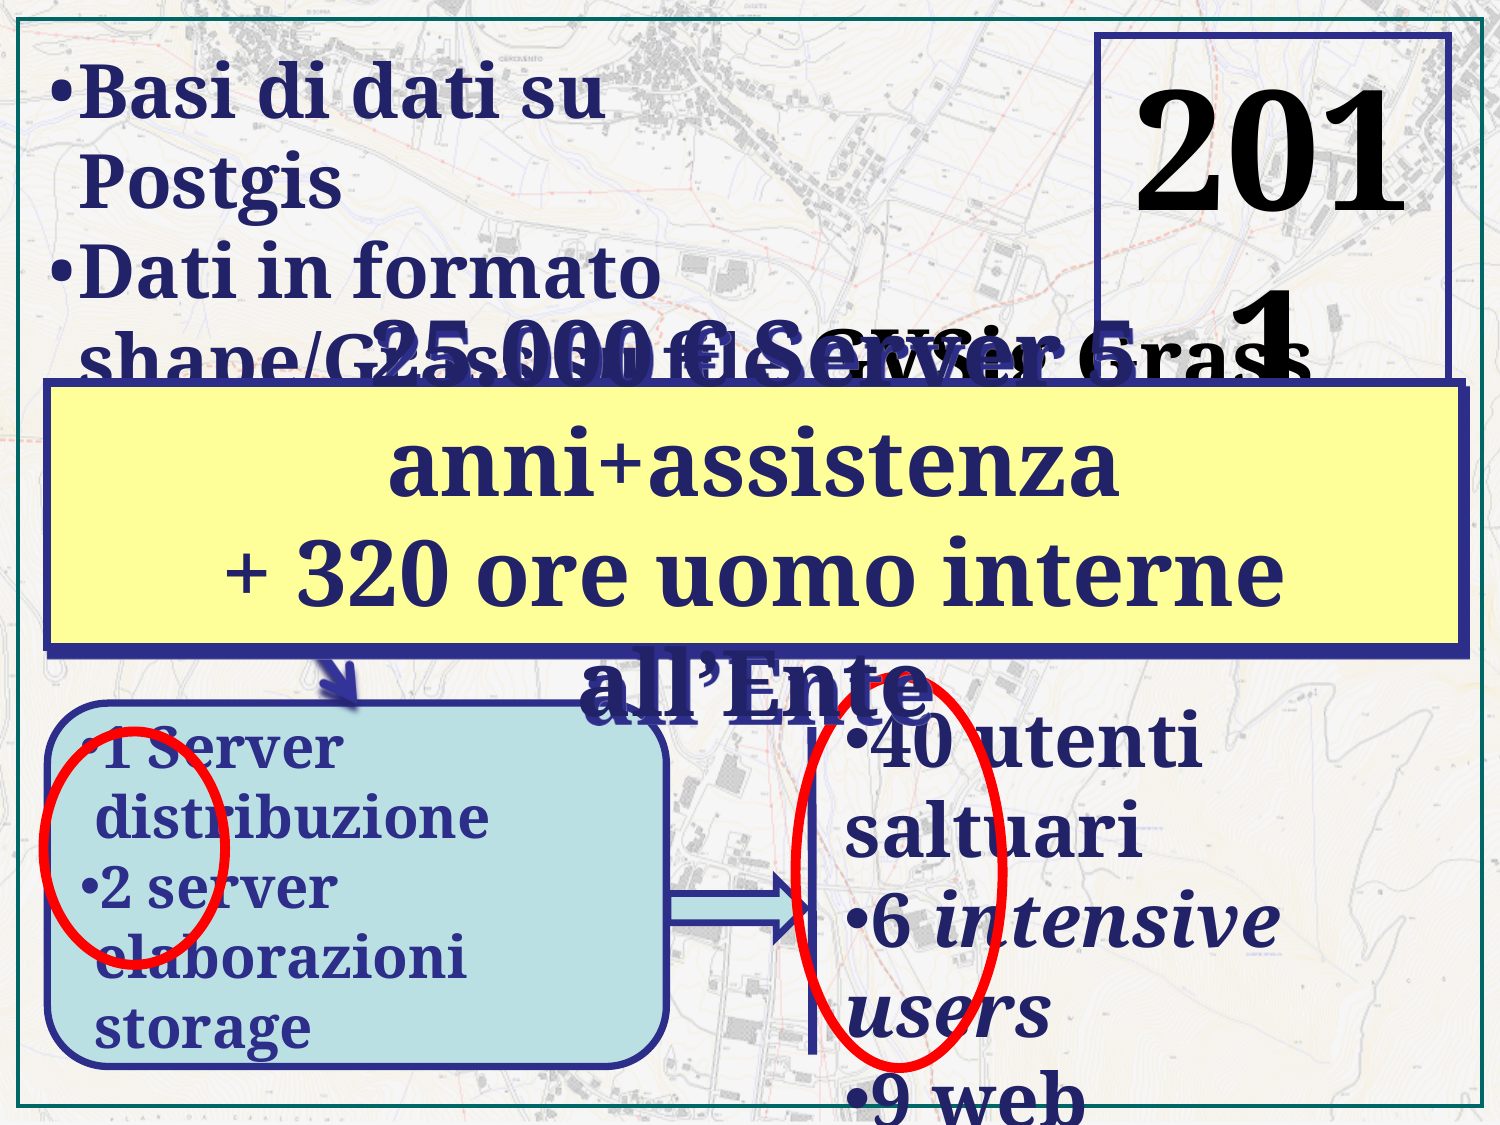

2011
Basi di dati su Postgis
Dati in formato shape/Grass su file system
SQL su Postgis
GVSig Grass Qgis
25.000 € Server 5 anni+assistenza
+ 320 ore uomo interne all’Ente
40 utenti saltuari
6 intensive users
9 web application
 +CMS dedicato
1 Server distribuzione
2 server elaborazioni storage